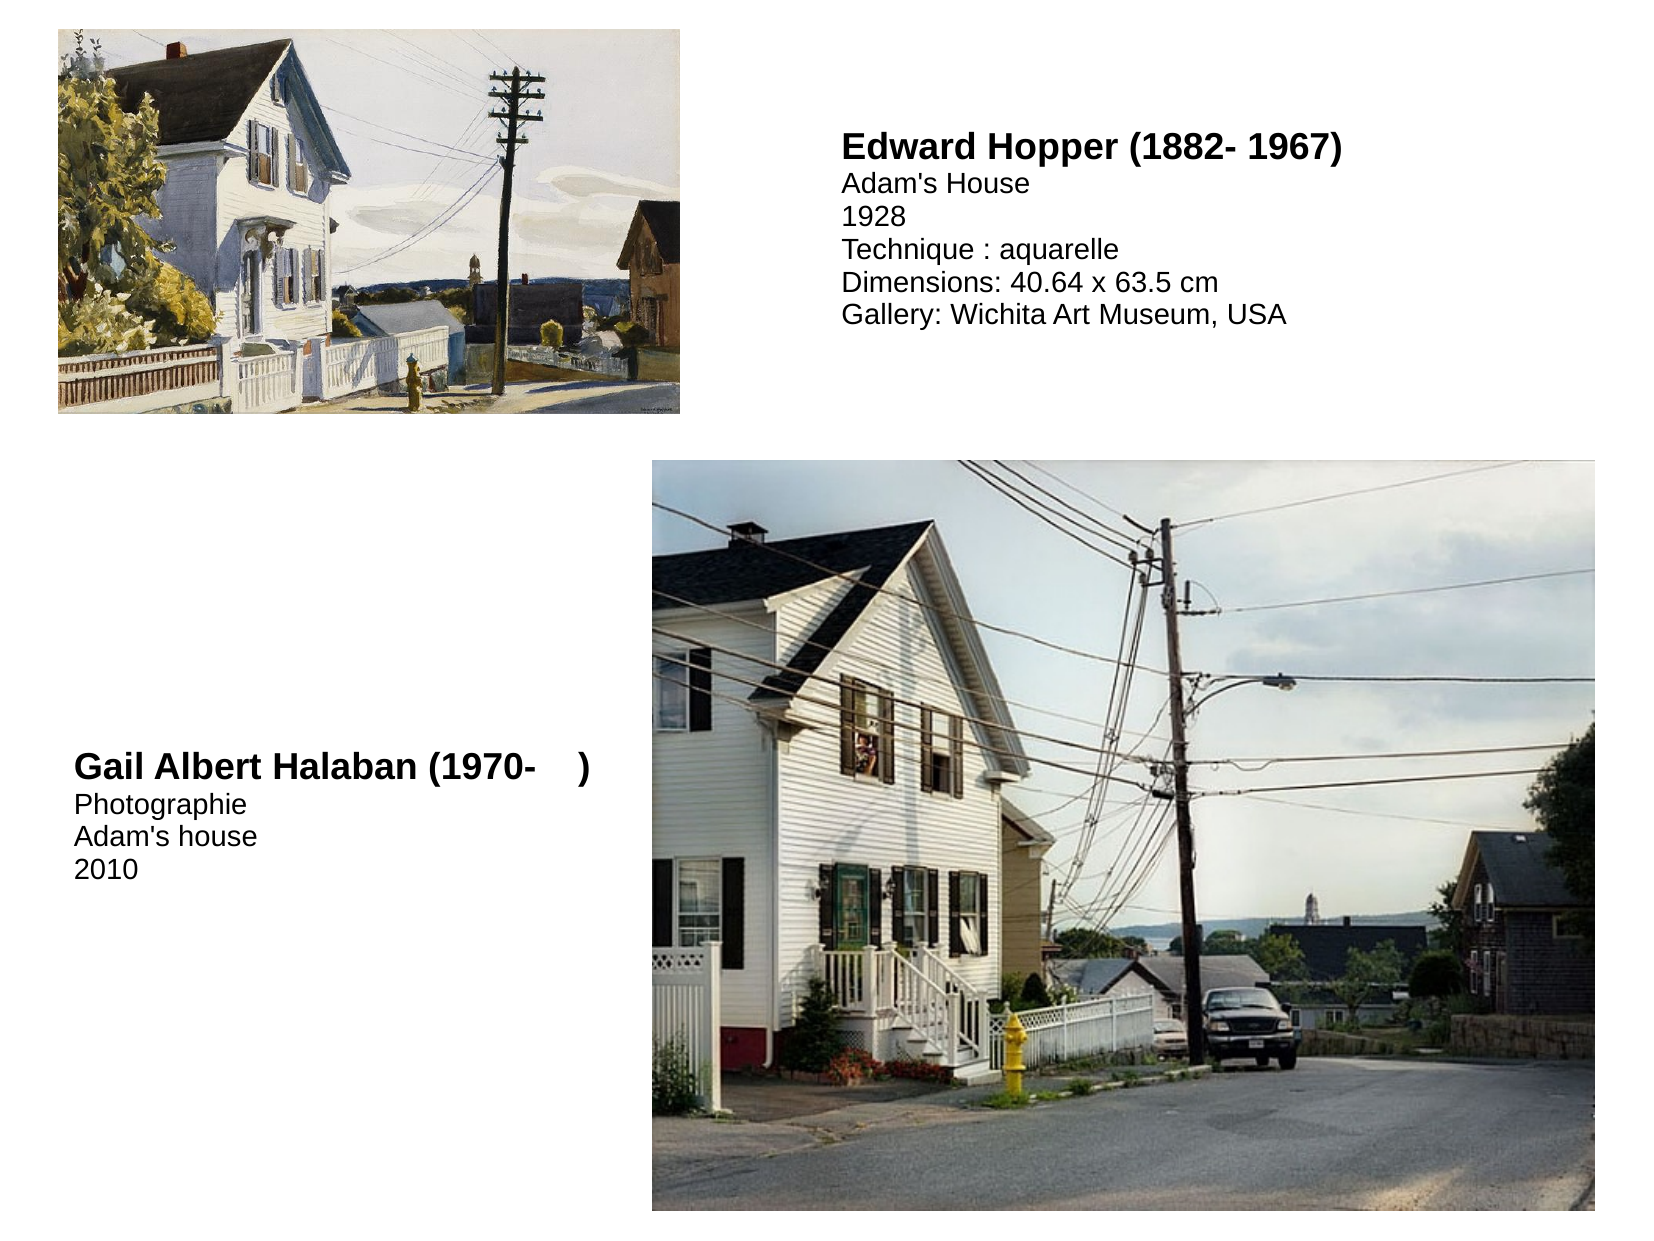

Edward Hopper (1882- 1967)
Adam's House
1928
Technique : aquarelle
Dimensions: 40.64 x 63.5 cm
Gallery: Wichita Art Museum, USA
Gail Albert Halaban (1970- )
Photographie
Adam's house
2010